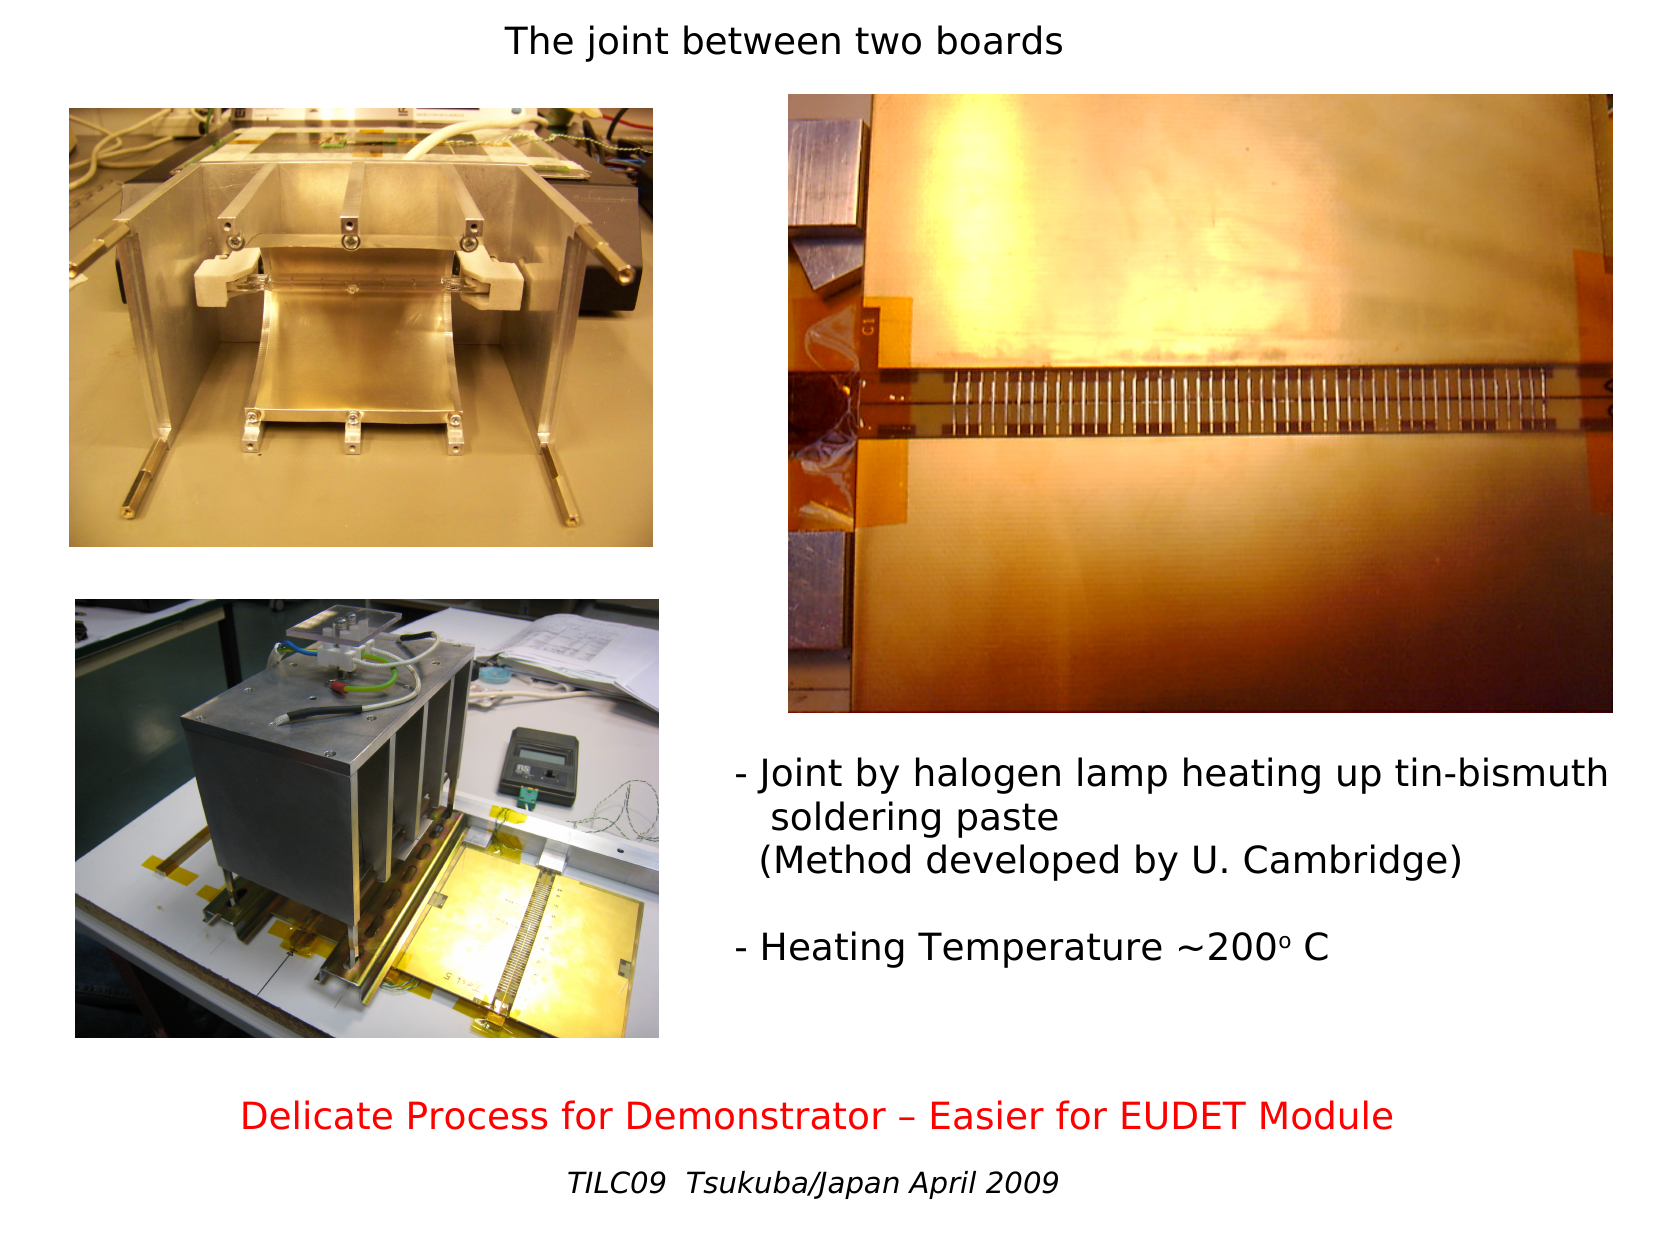

The joint between two boards
- Joint by halogen lamp heating up tin-bismuth
 soldering paste
 (Method developed by U. Cambridge)
- Heating Temperature ~200o C
Delicate Process for Demonstrator – Easier for EUDET Module